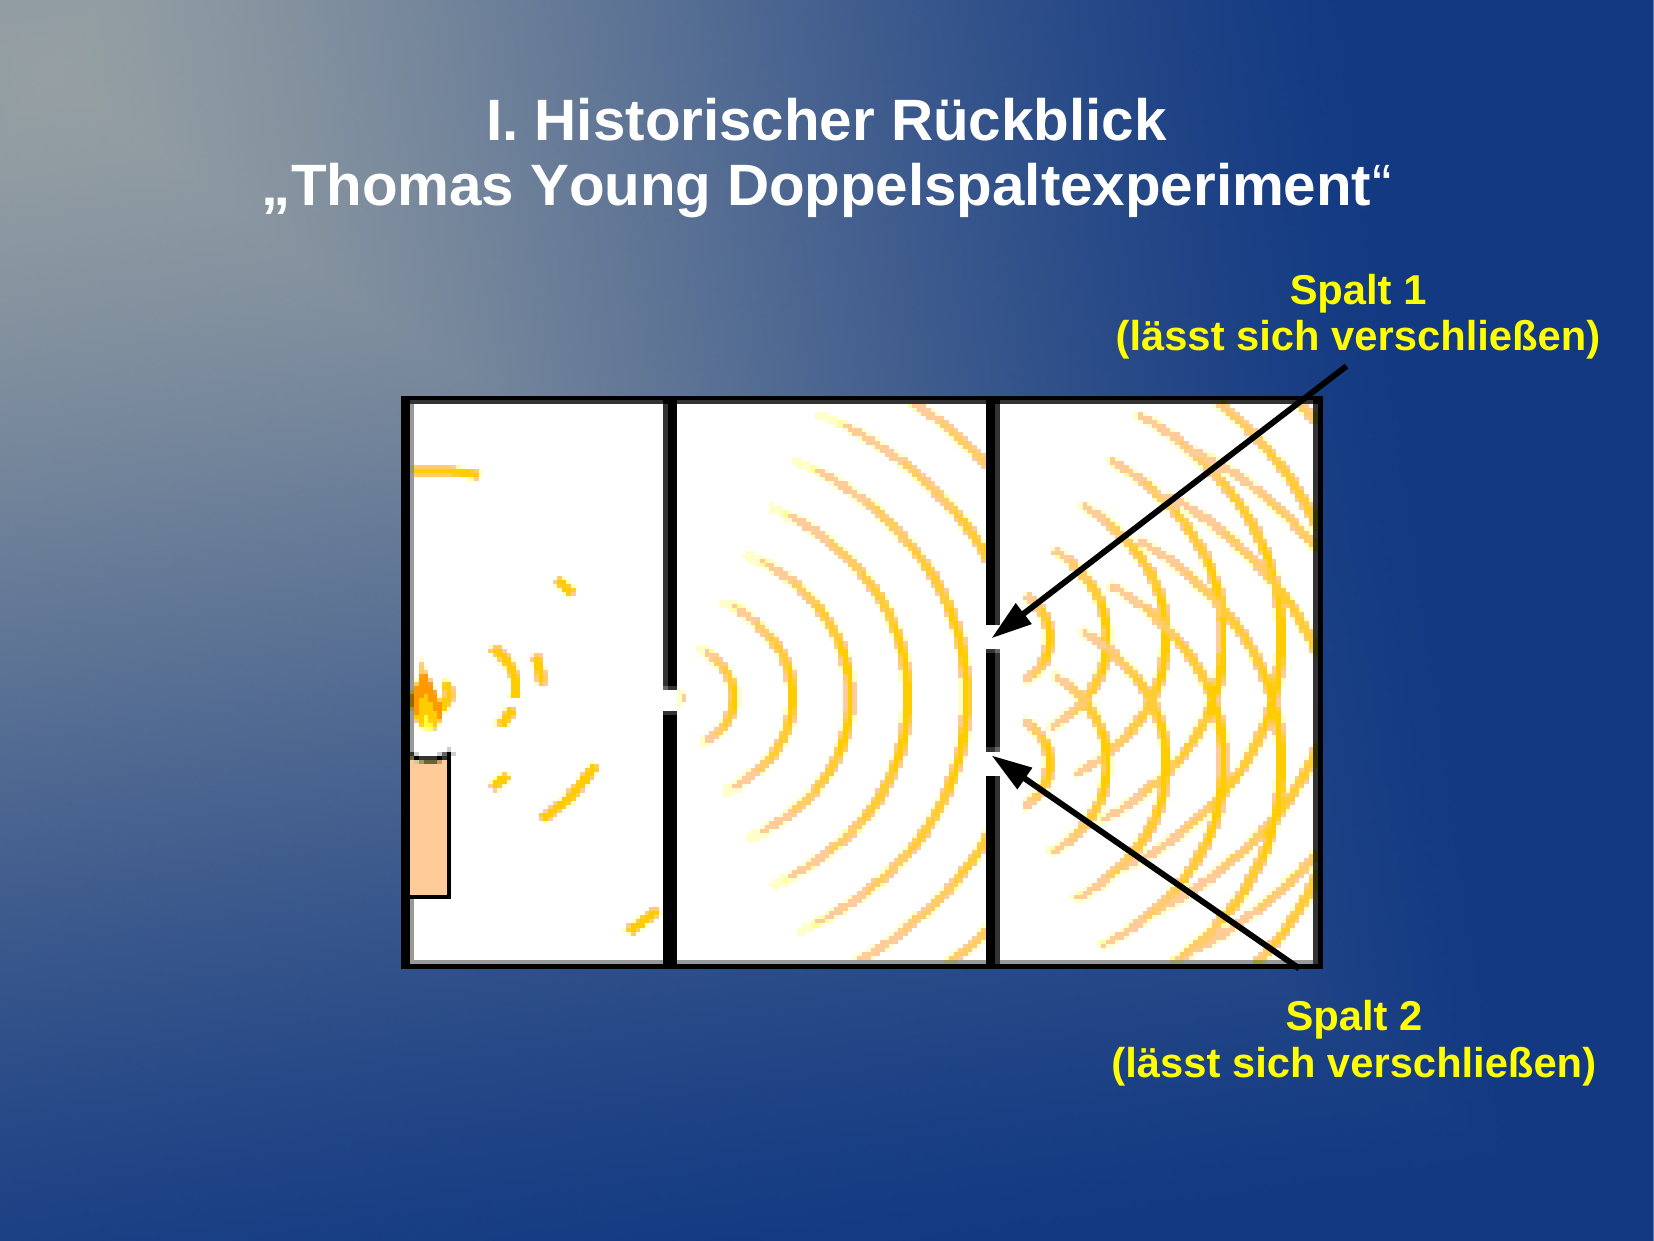

# I. Historischer Rückblick „Thomas Young Doppelspaltexperiment“
Spalt 1
(lässt sich verschließen)
Spalt 2
(lässt sich verschließen)